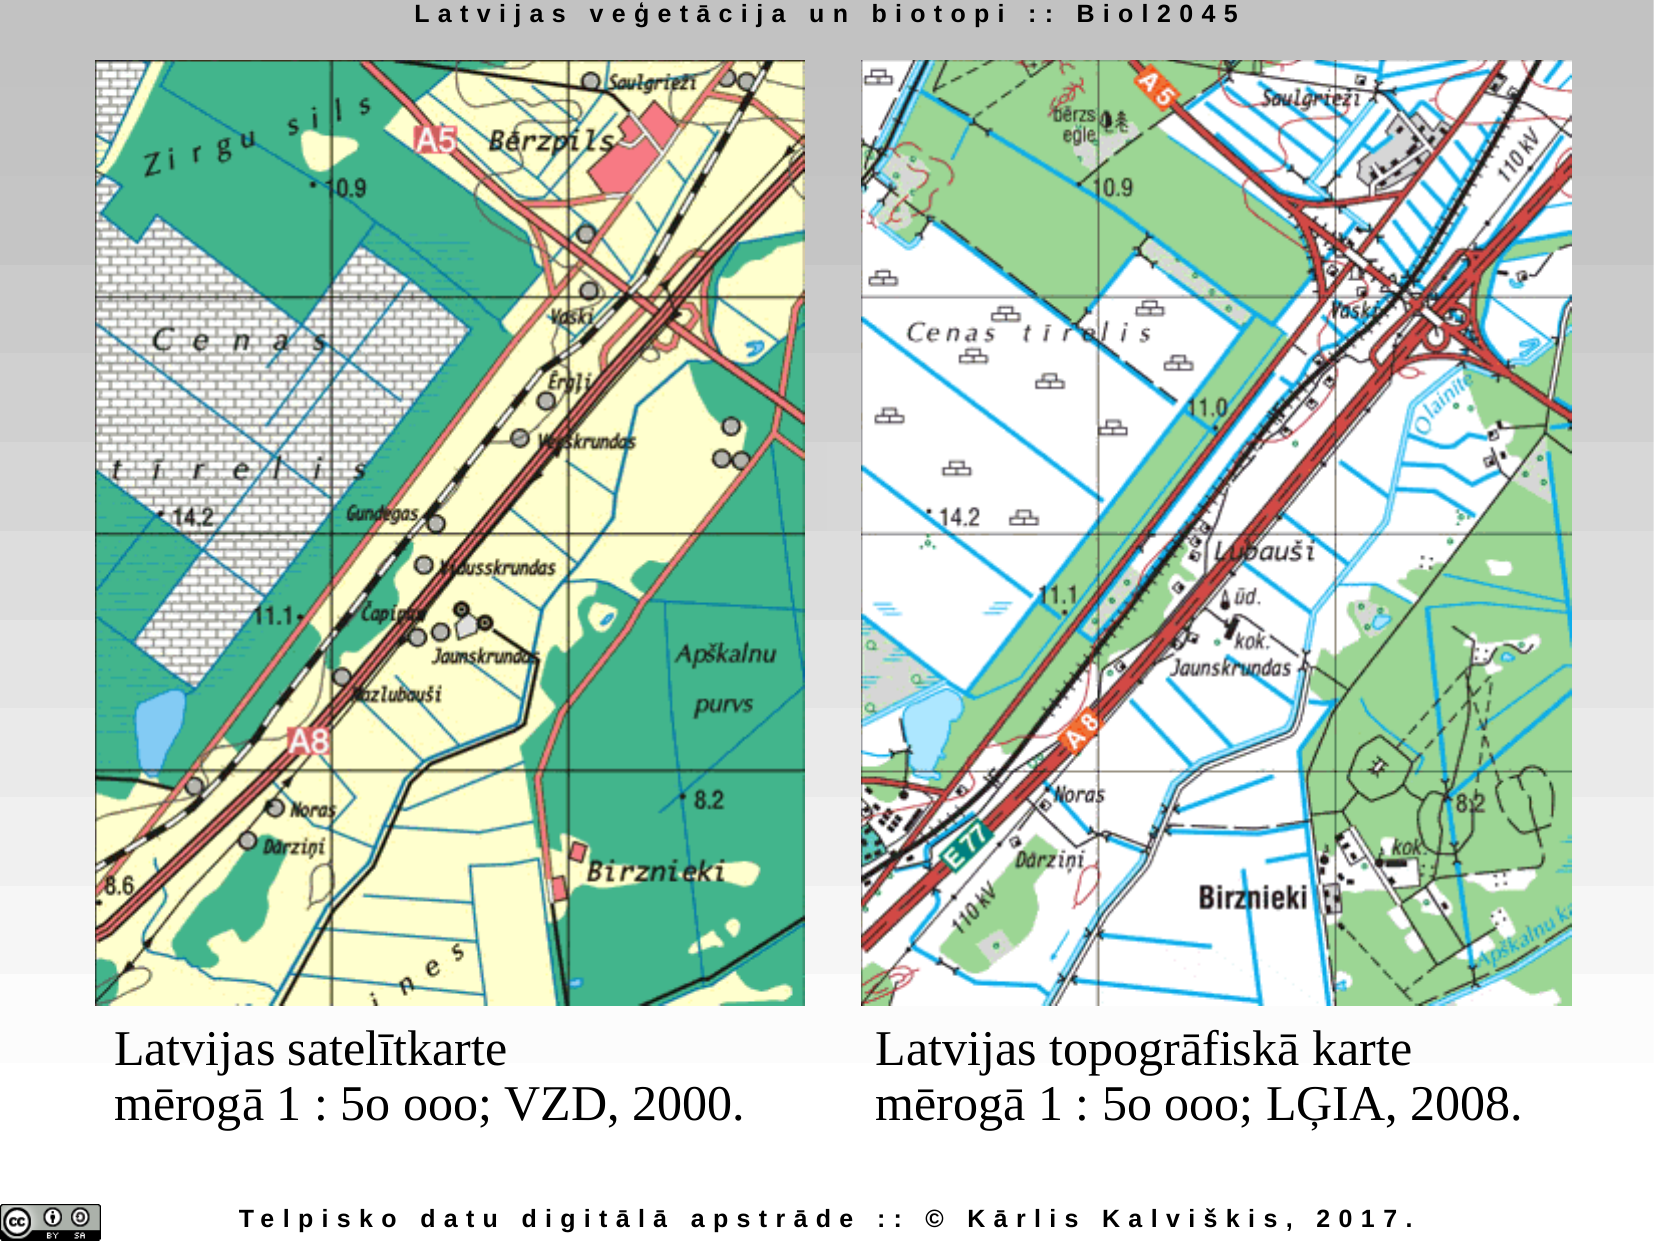

Latvijas satelītkarte
mērogā 1 : 5o ooo; VZD, 2000.
Latvijas topogrāfiskā karte
mērogā 1 : 5o ooo; LĢIA, 2008.